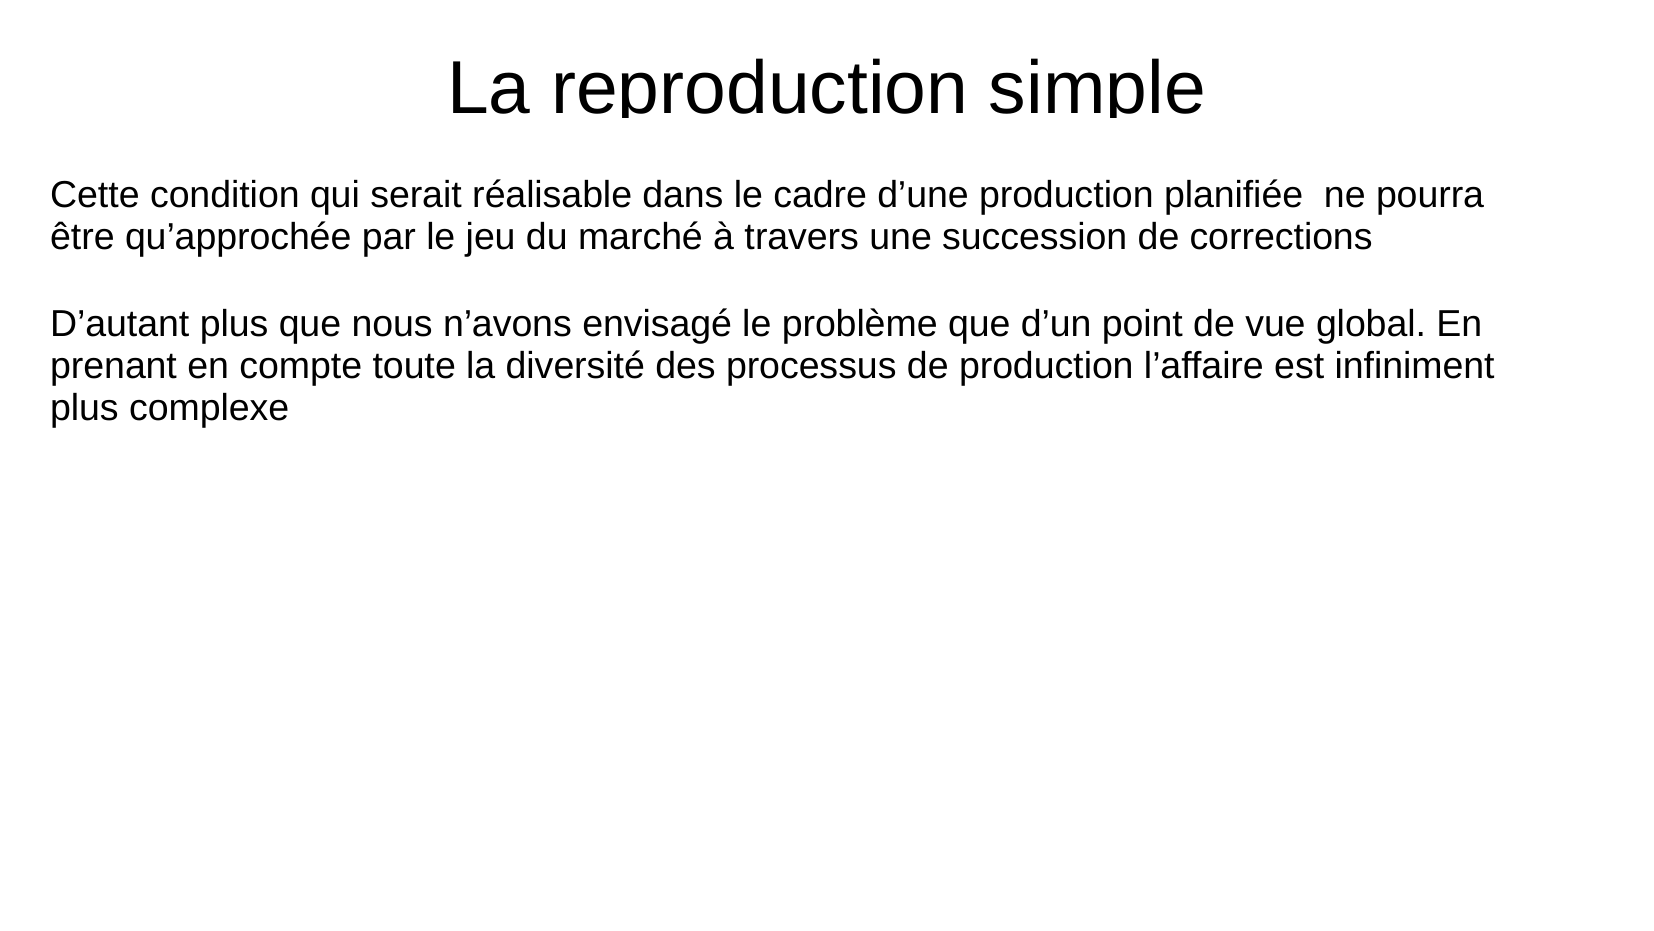

# La reproduction simple
On en déduit que le travail vivant employé dans le secteur des moyens de production doit être égal au travail mort consommé dans celui des biens de consommation:
On sépare la production totale en deux secteurs, celui produisant les biens de consommation et celui produisant les moyens de production :
On envisage le cas d’une reproduction simple ou encore à l’identique
Il faut également que la valeur des moyens de production produits soit égale à la somme des biens de production consommés:
C’est à dire que toute la plus-value est consommée sous forme de biens de consommation
Dans ce cas la valeur de tout le travail vivant doit être égal a la valeur totale des biens de consommation produits
Cette condition qui serait réalisable dans le cadre d’une production planifiée ne pourra être qu’approchée par le jeu du marché à travers une succession de corrections
D’autant plus que nous n’avons envisagé le problème que d’un point de vue global. En prenant en compte toute la diversité des processus de production l’affaire est infiniment plus complexe
=